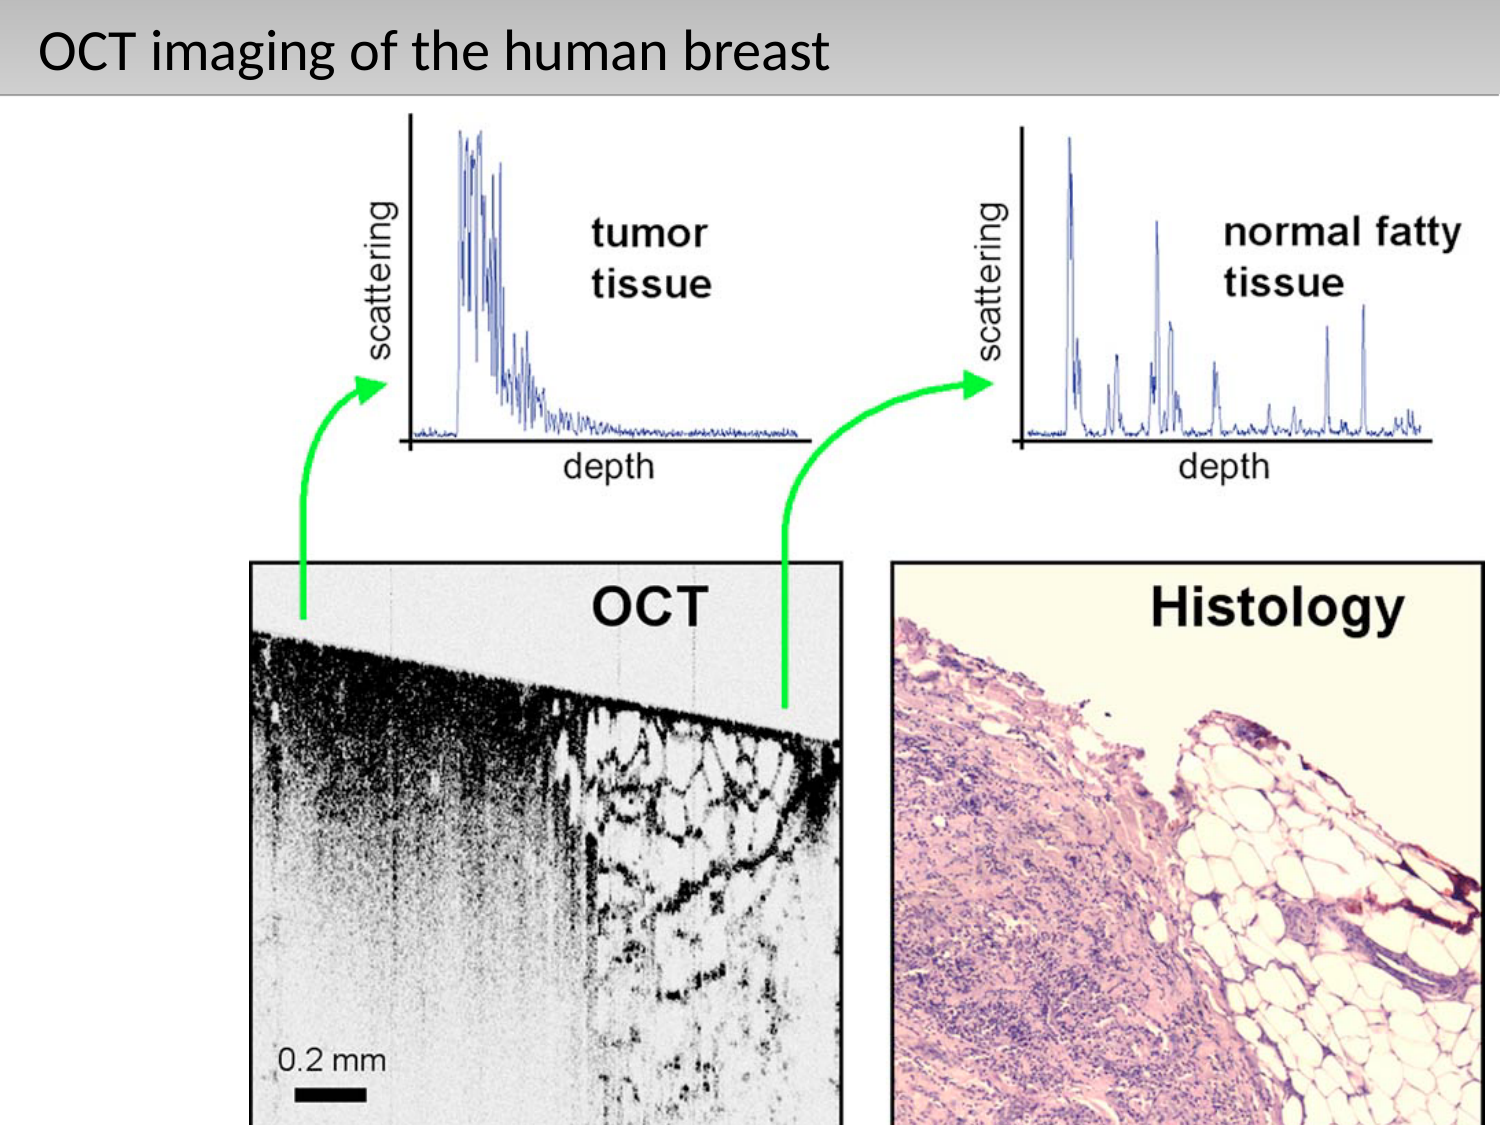

# OCT imaging of the human breast